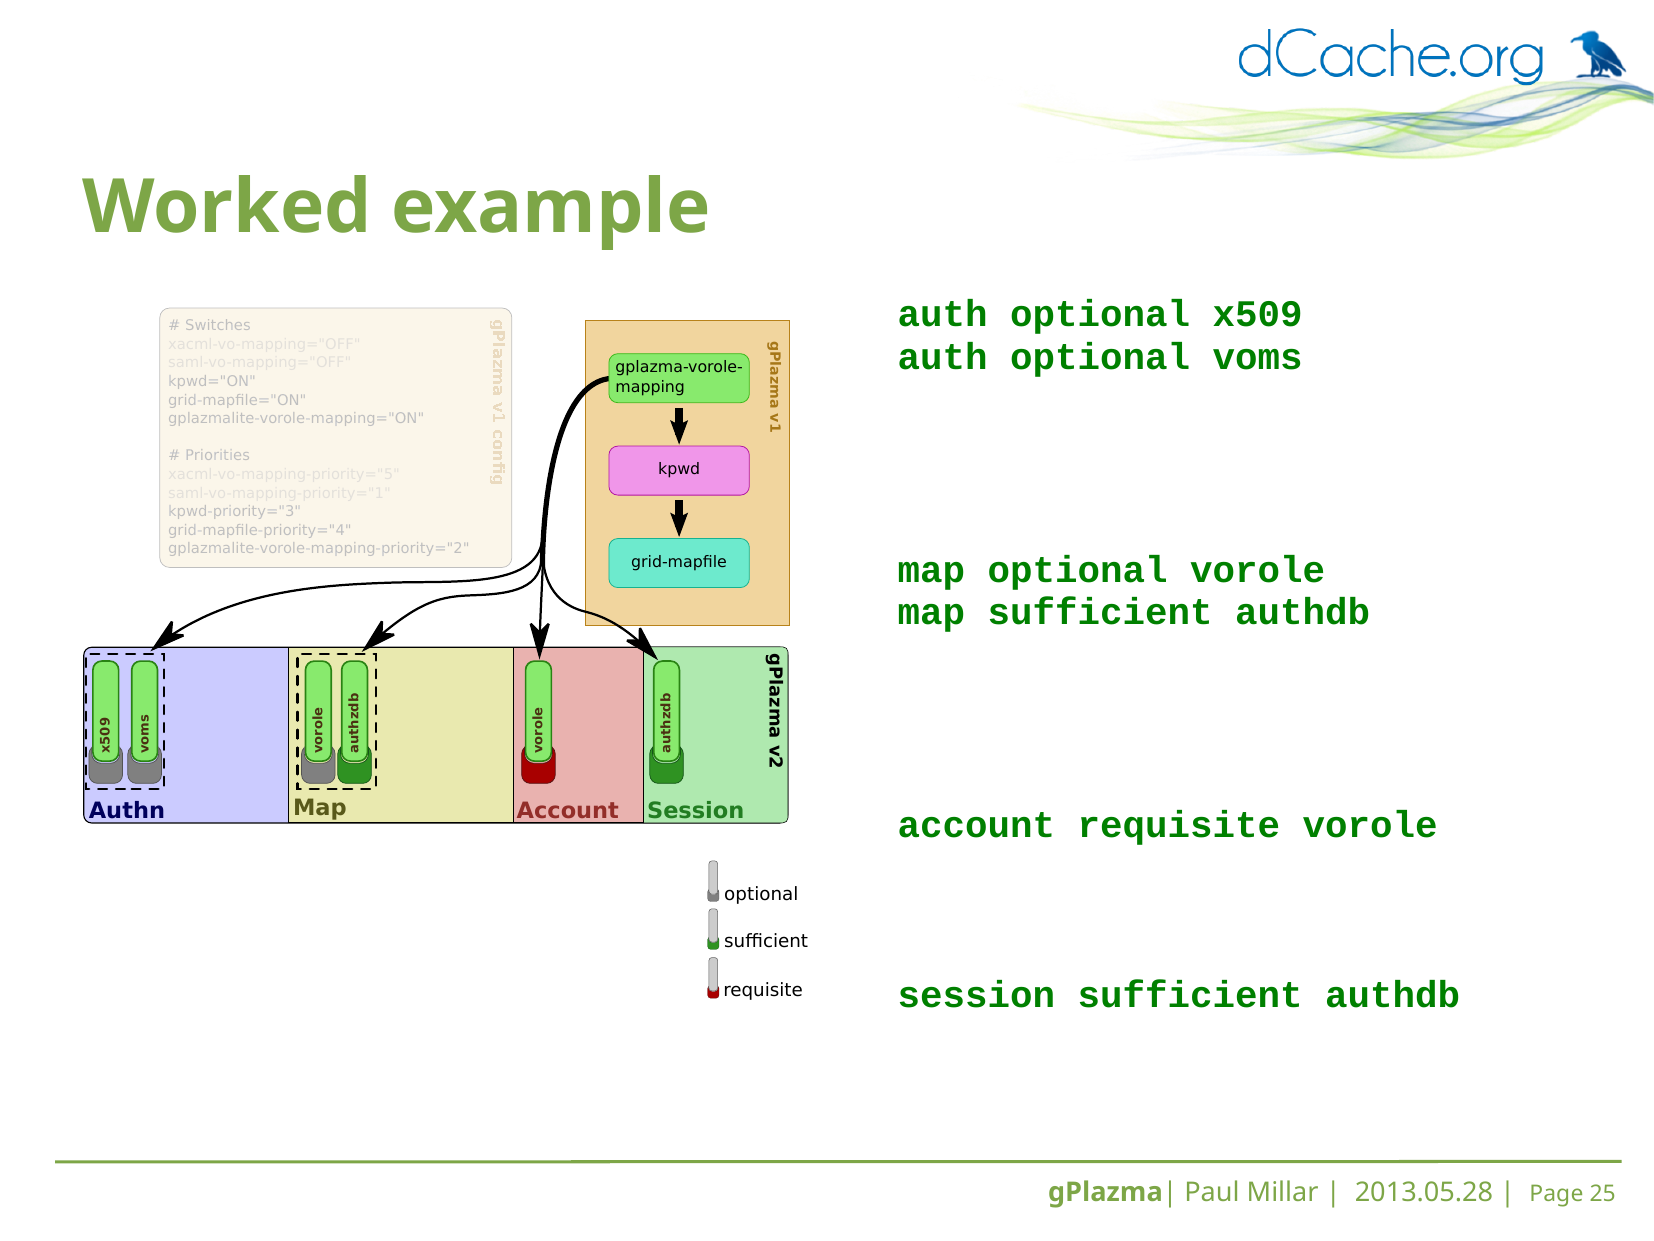

# Worked example
auth optional x509
auth optional voms
map optional vorole
map sufficient authdb
account requisite vorole
session sufficient authdb
25